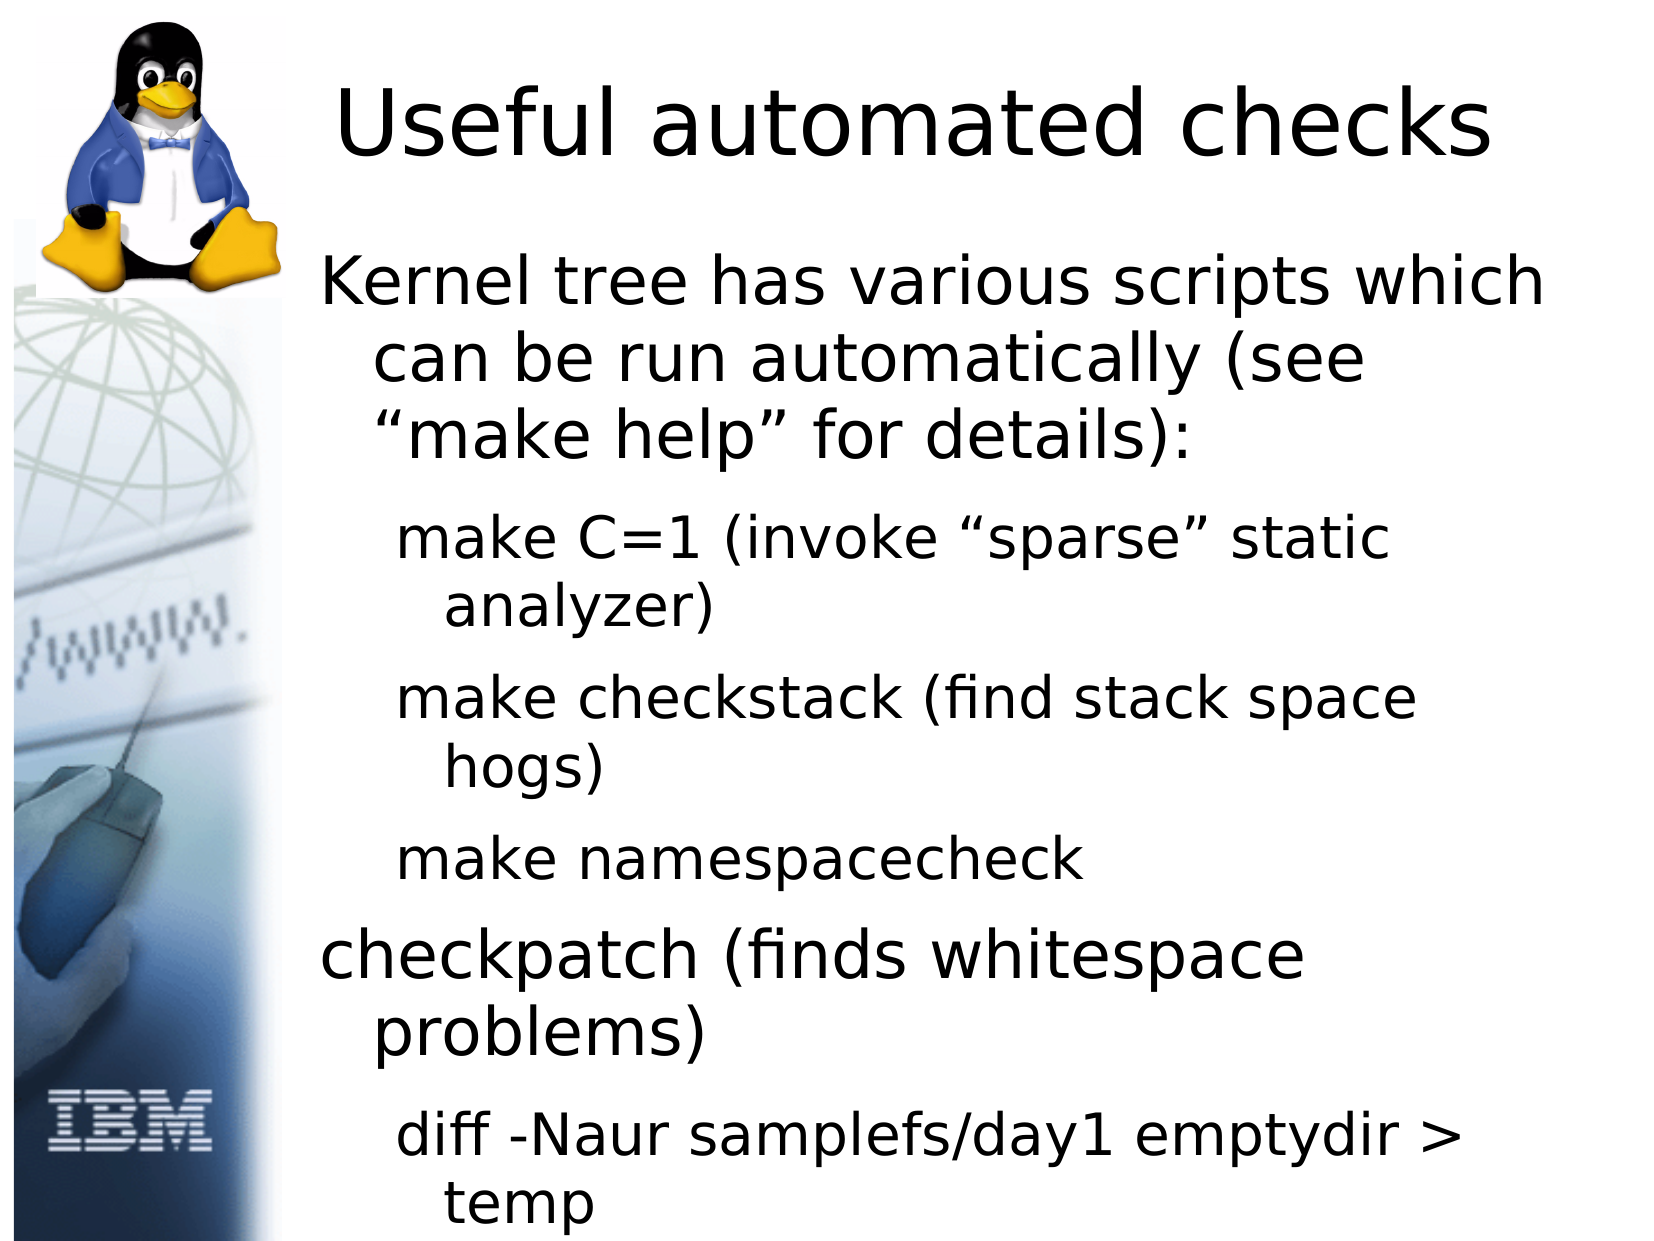

# Useful automated checks
Kernel tree has various scripts which can be run automatically (see “make help” for details):
make C=1 (invoke “sparse” static analyzer)
make checkstack (find stack space hogs)
make namespacecheck
checkpatch (finds whitespace problems)
diff -Naur samplefs/day1 emptydir > temp
scripts/checkpatch.pl temp